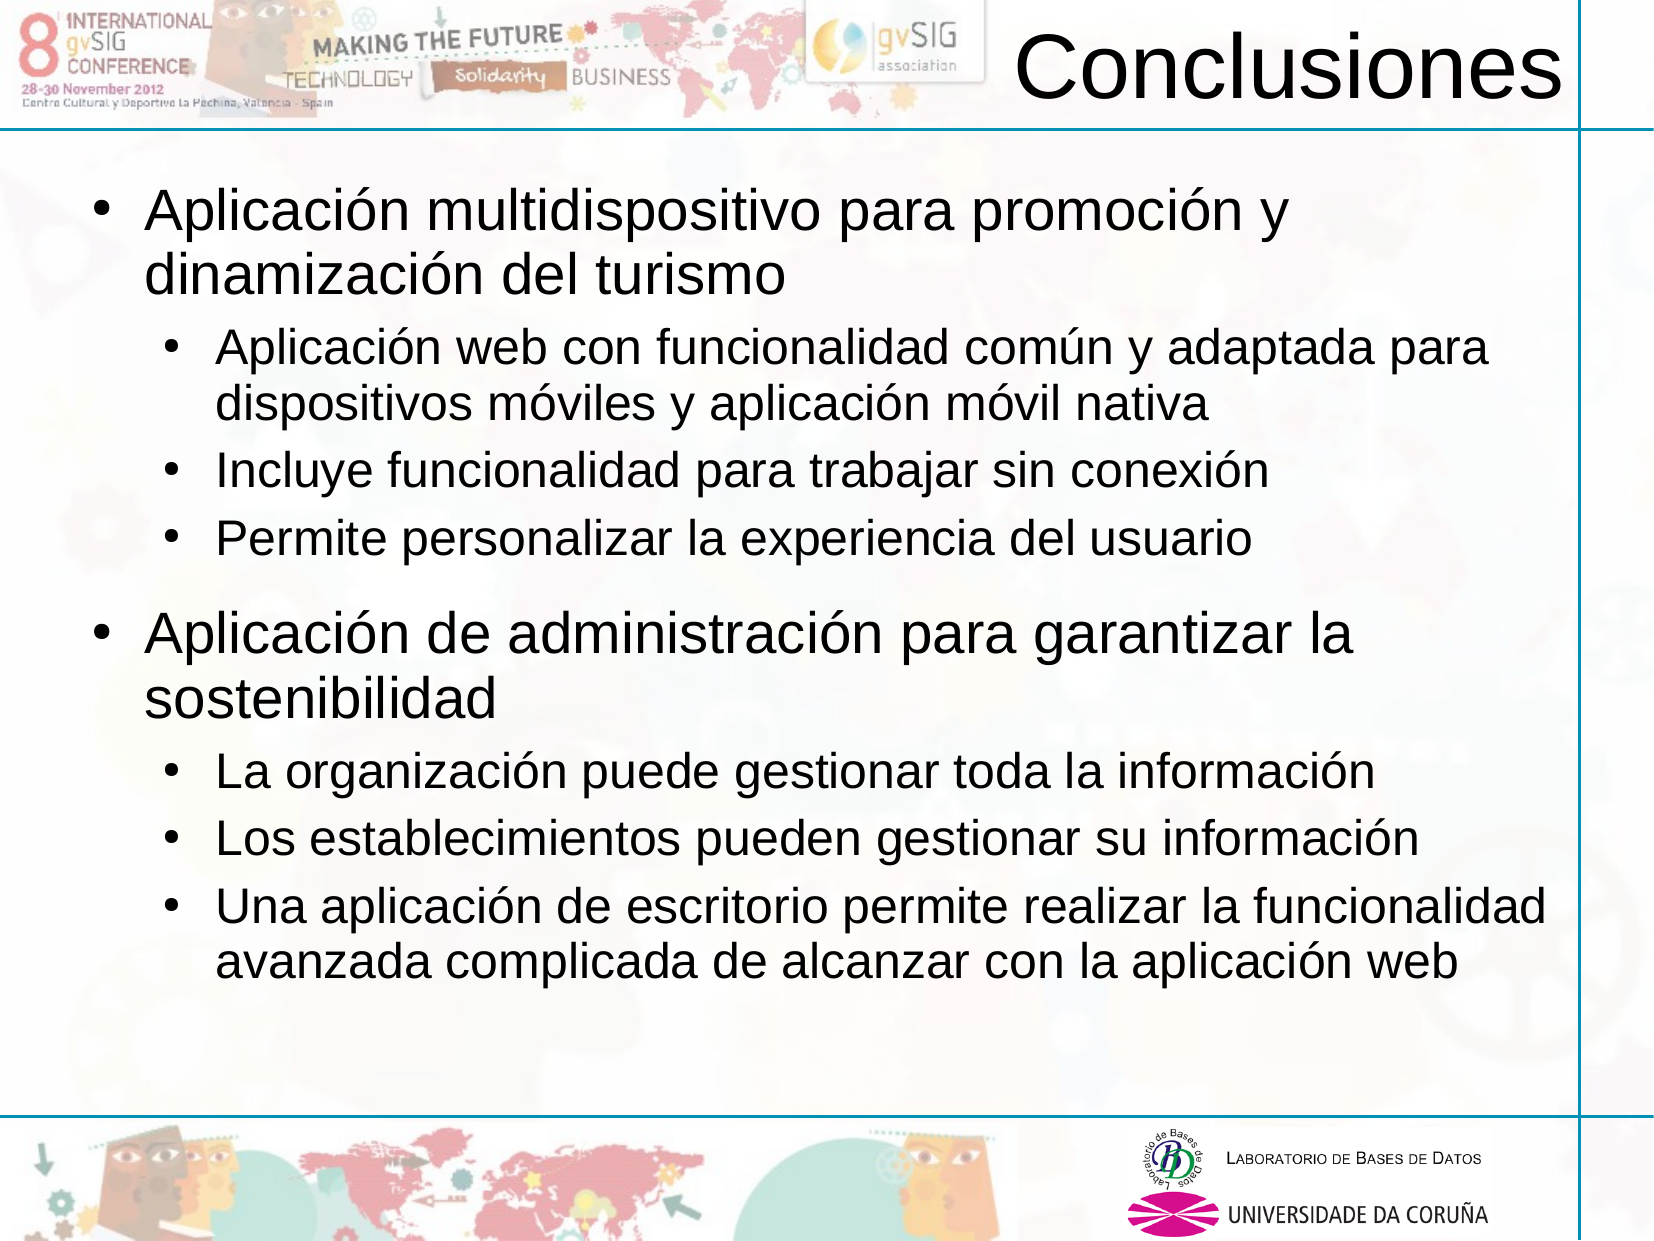

# Conclusiones
Aplicación multidispositivo para promoción y dinamización del turismo
Aplicación web con funcionalidad común y adaptada para dispositivos móviles y aplicación móvil nativa
Incluye funcionalidad para trabajar sin conexión
Permite personalizar la experiencia del usuario
Aplicación de administración para garantizar la sostenibilidad
La organización puede gestionar toda la información
Los establecimientos pueden gestionar su información
Una aplicación de escritorio permite realizar la funcionalidad avanzada complicada de alcanzar con la aplicación web